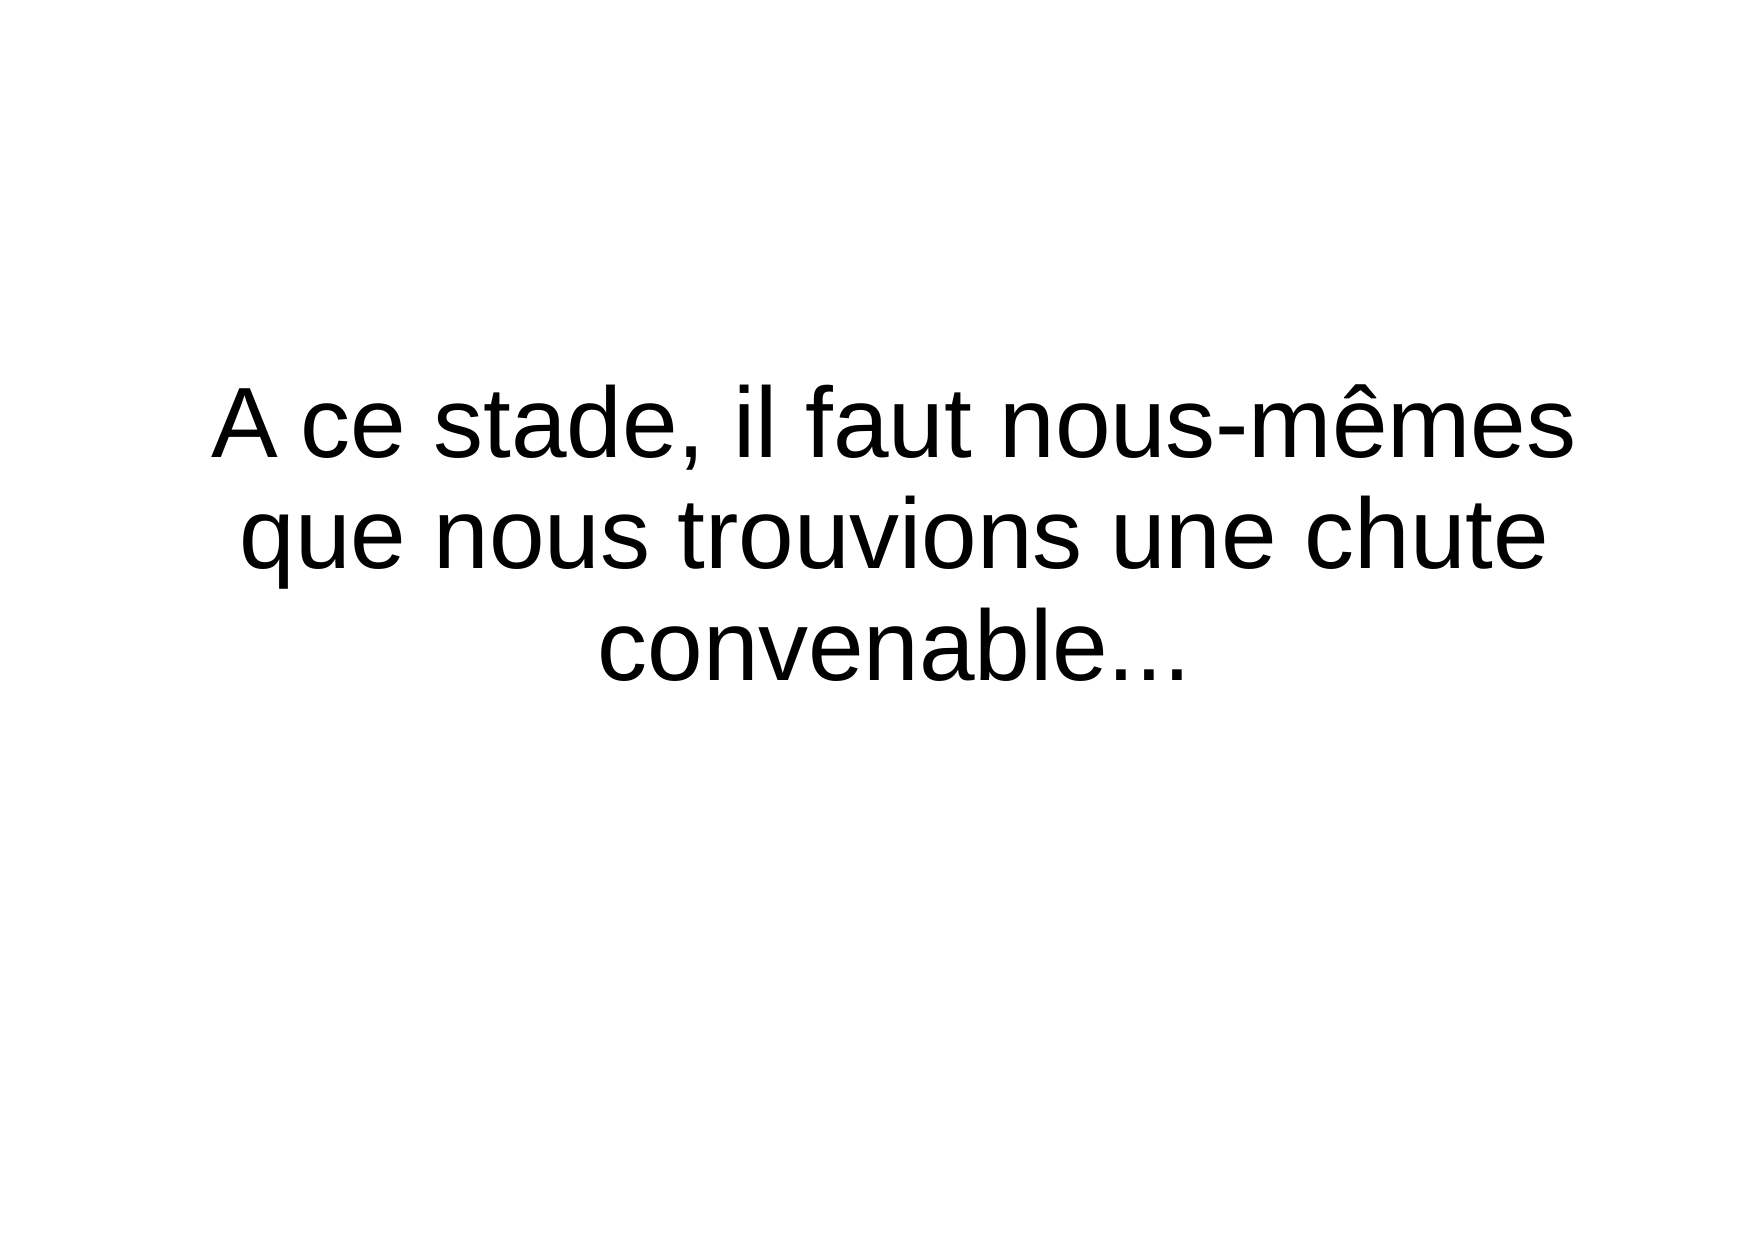

A ce stade, il faut nous-mêmes que nous trouvions une chute convenable...